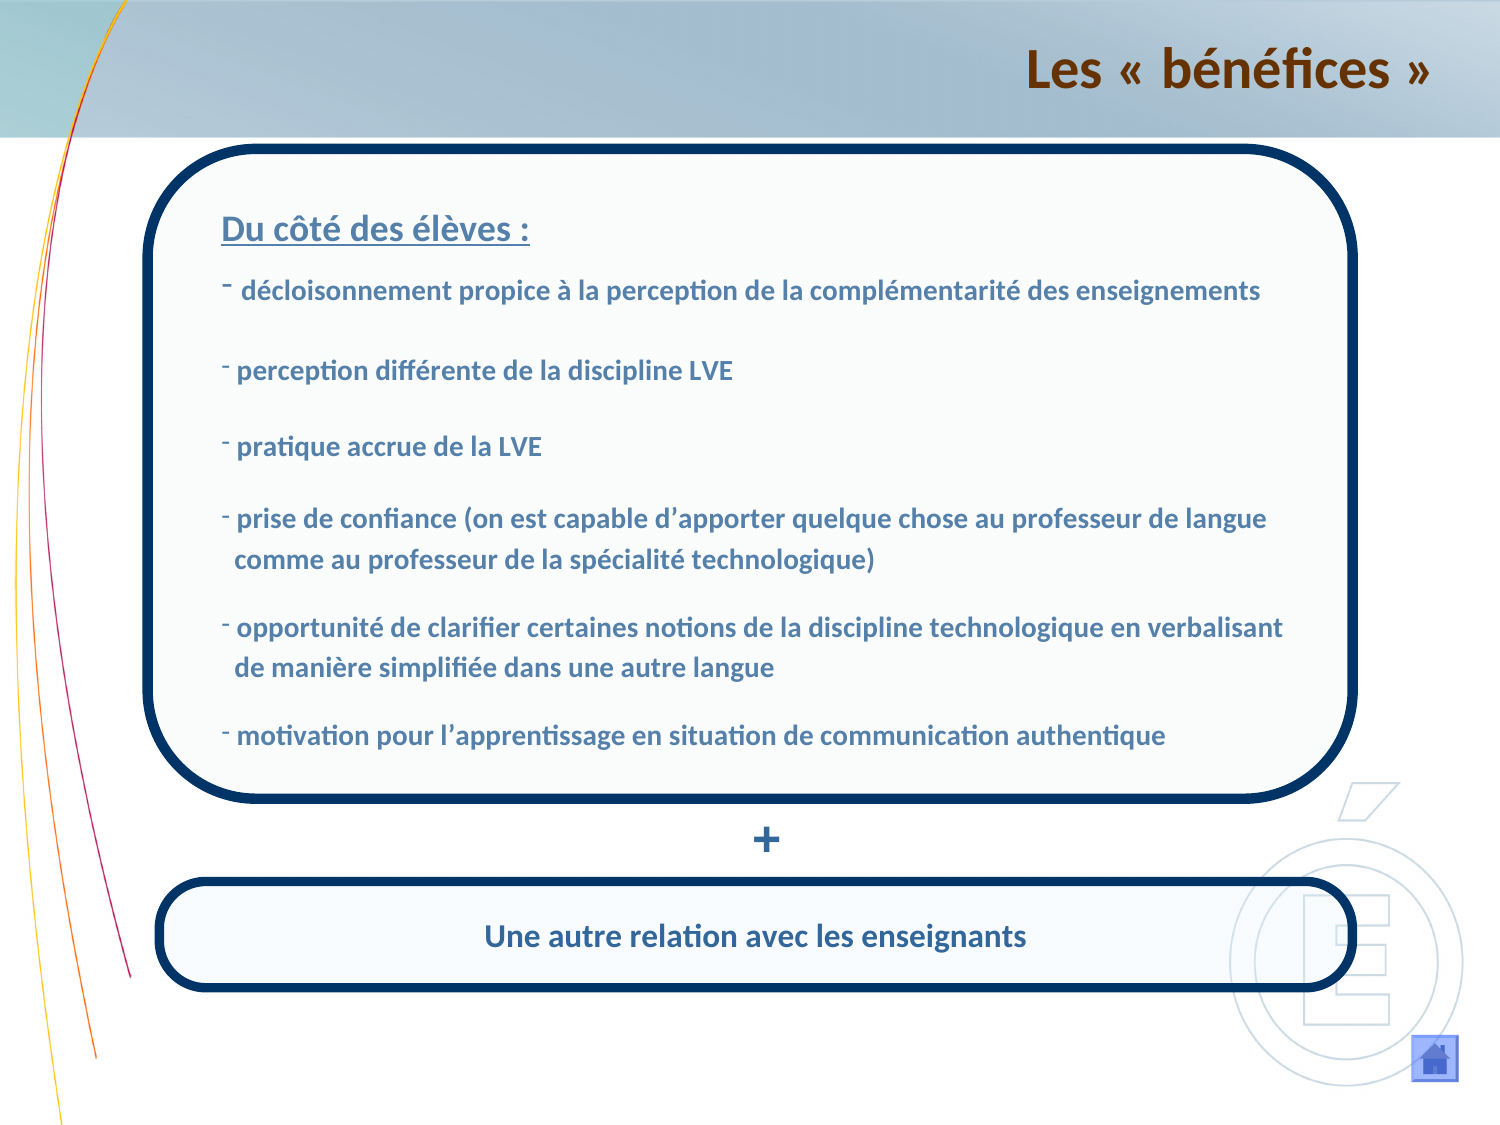

# Les « bénéfices »
Du côté des élèves :
 décloisonnement propice à la perception de la complémentarité des enseignements
 perception différente de la discipline LVE
 pratique accrue de la LVE
 prise de confiance (on est capable d’apporter quelque chose au professeur de langue
 comme au professeur de la spécialité technologique)
 opportunité de clarifier certaines notions de la discipline technologique en verbalisant
 de manière simplifiée dans une autre langue
 motivation pour l’apprentissage en situation de communication authentique
+
Une autre relation avec les enseignants